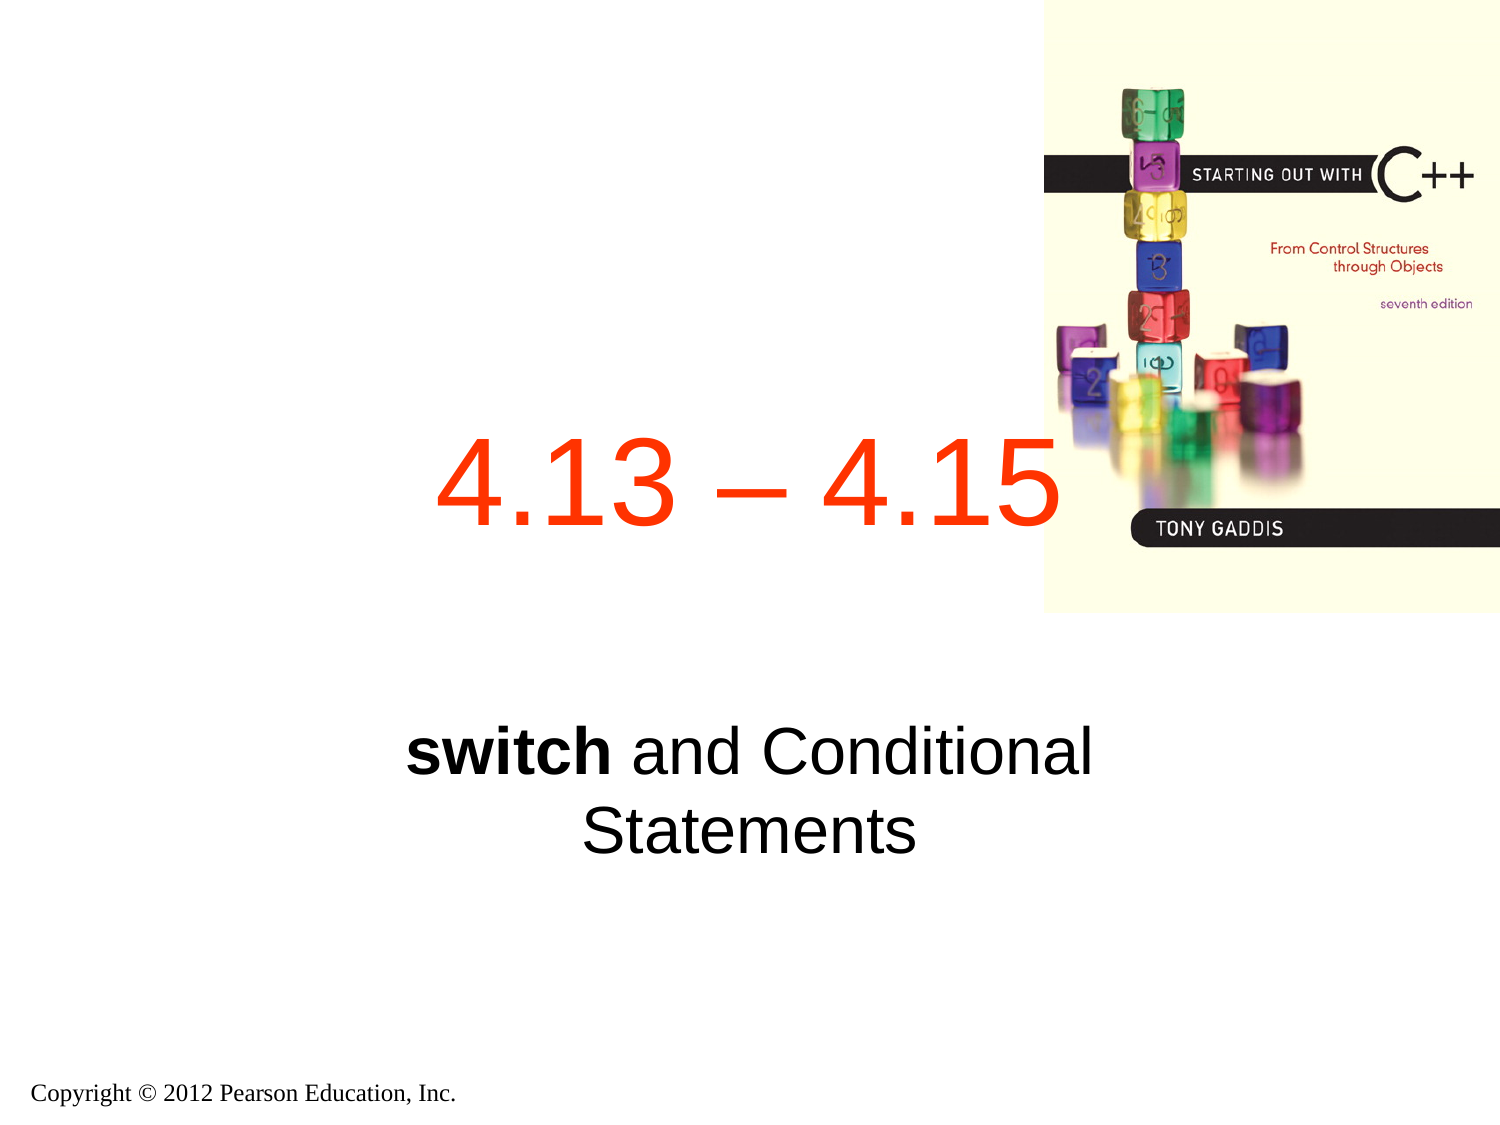

4.13 – 4.15
switch and Conditional Statements